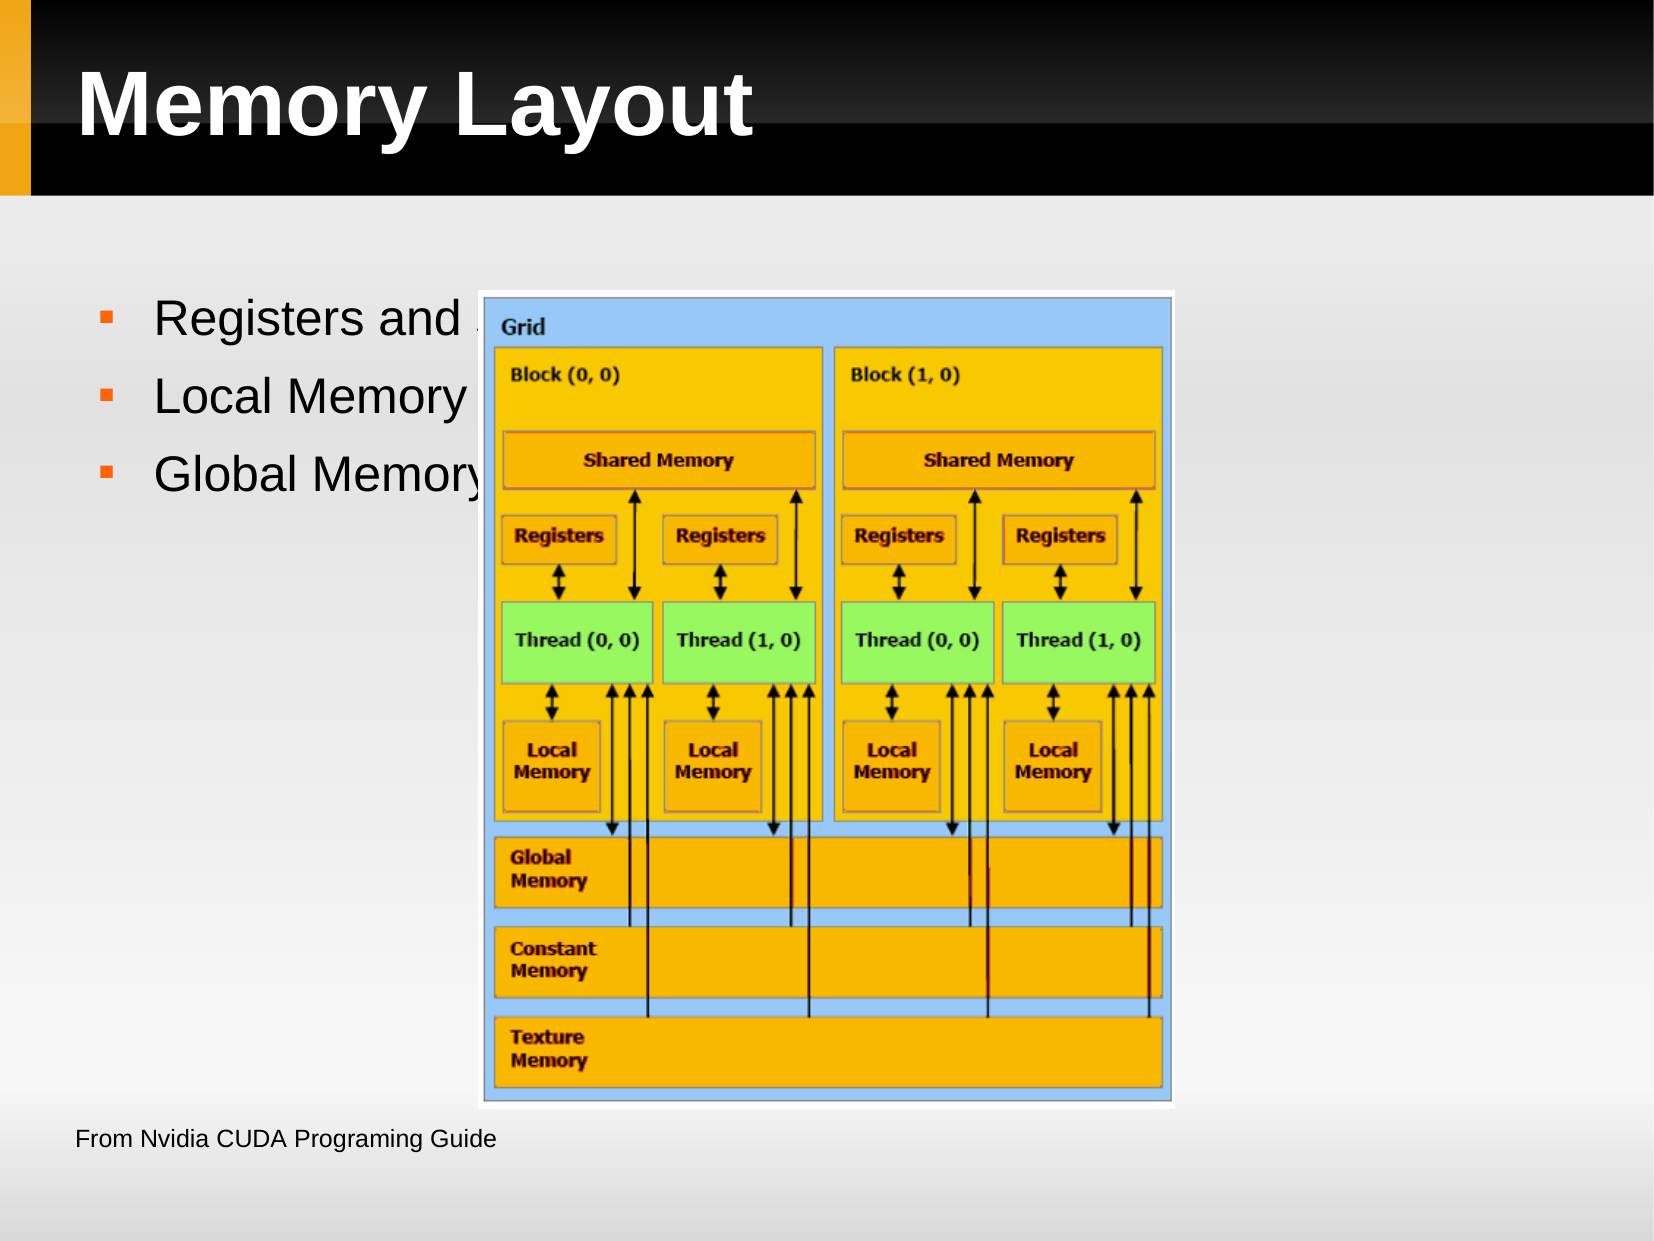

# Memory Layout
Registers and shared memory are the fastest
Local Memory is virtual memory
Global Memory is the slowest.
From Nvidia CUDA Programing Guide